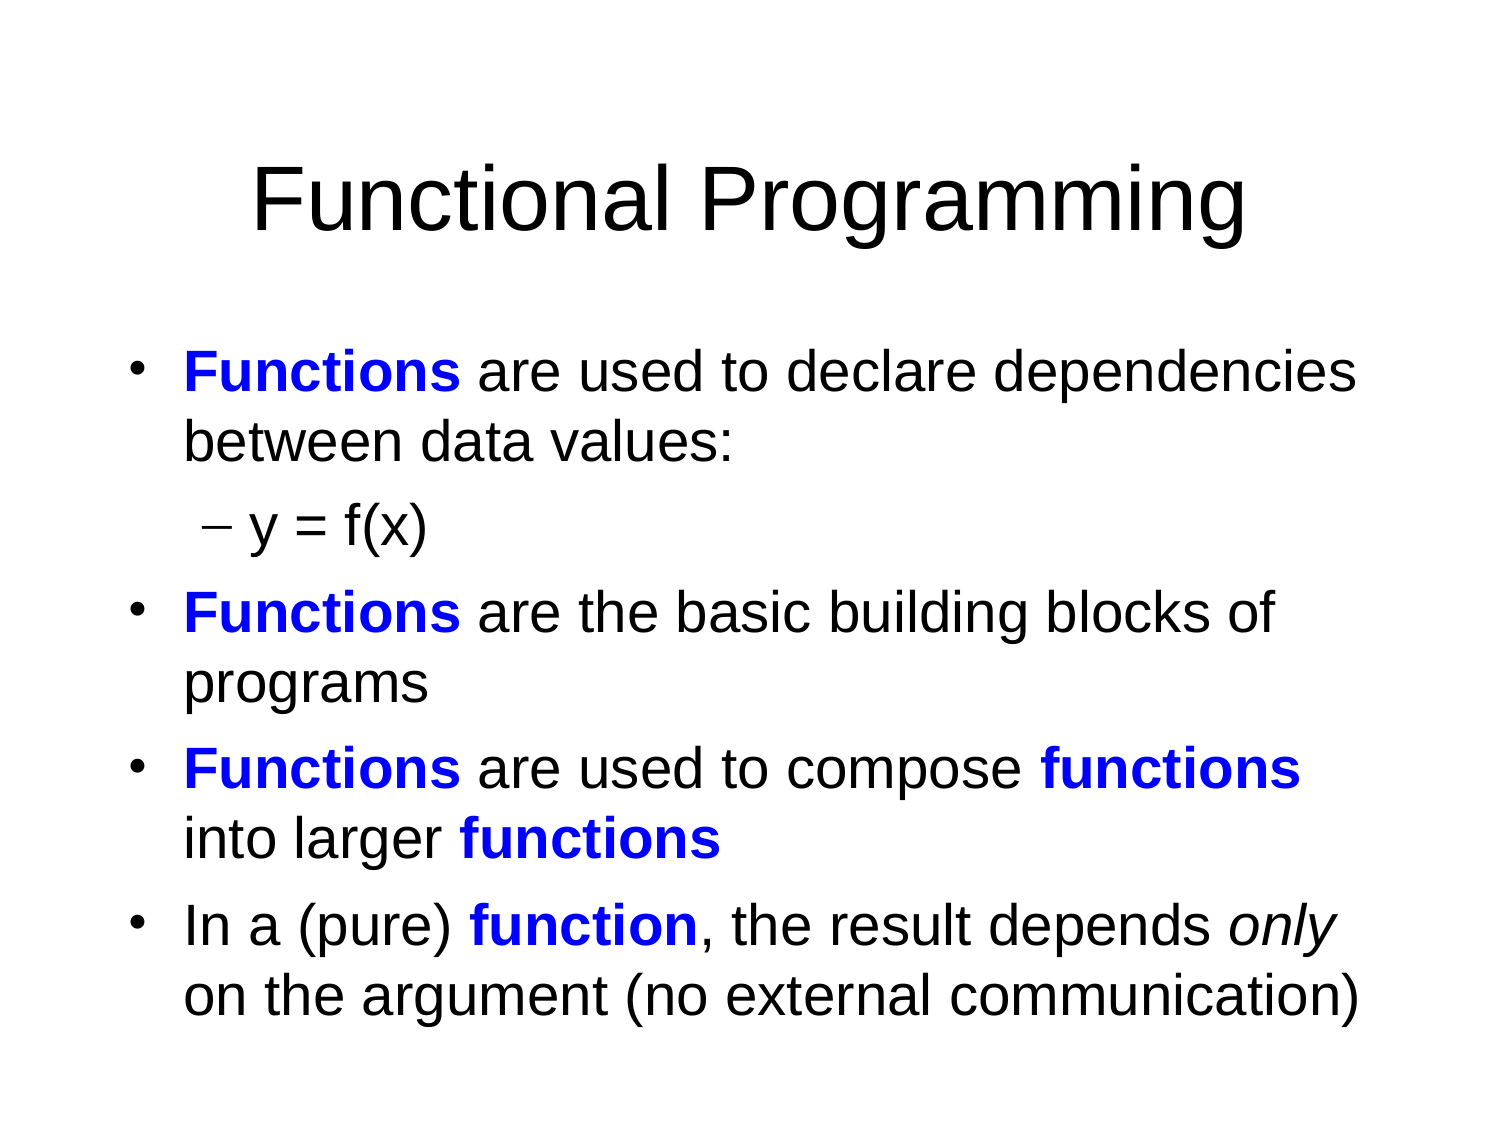

# Functional Programming
Functions are used to declare dependencies between data values:
y = f(x)
Functions are the basic building blocks of programs
Functions are used to compose functions into larger functions
In a (pure) function, the result depends only on the argument (no external communication)